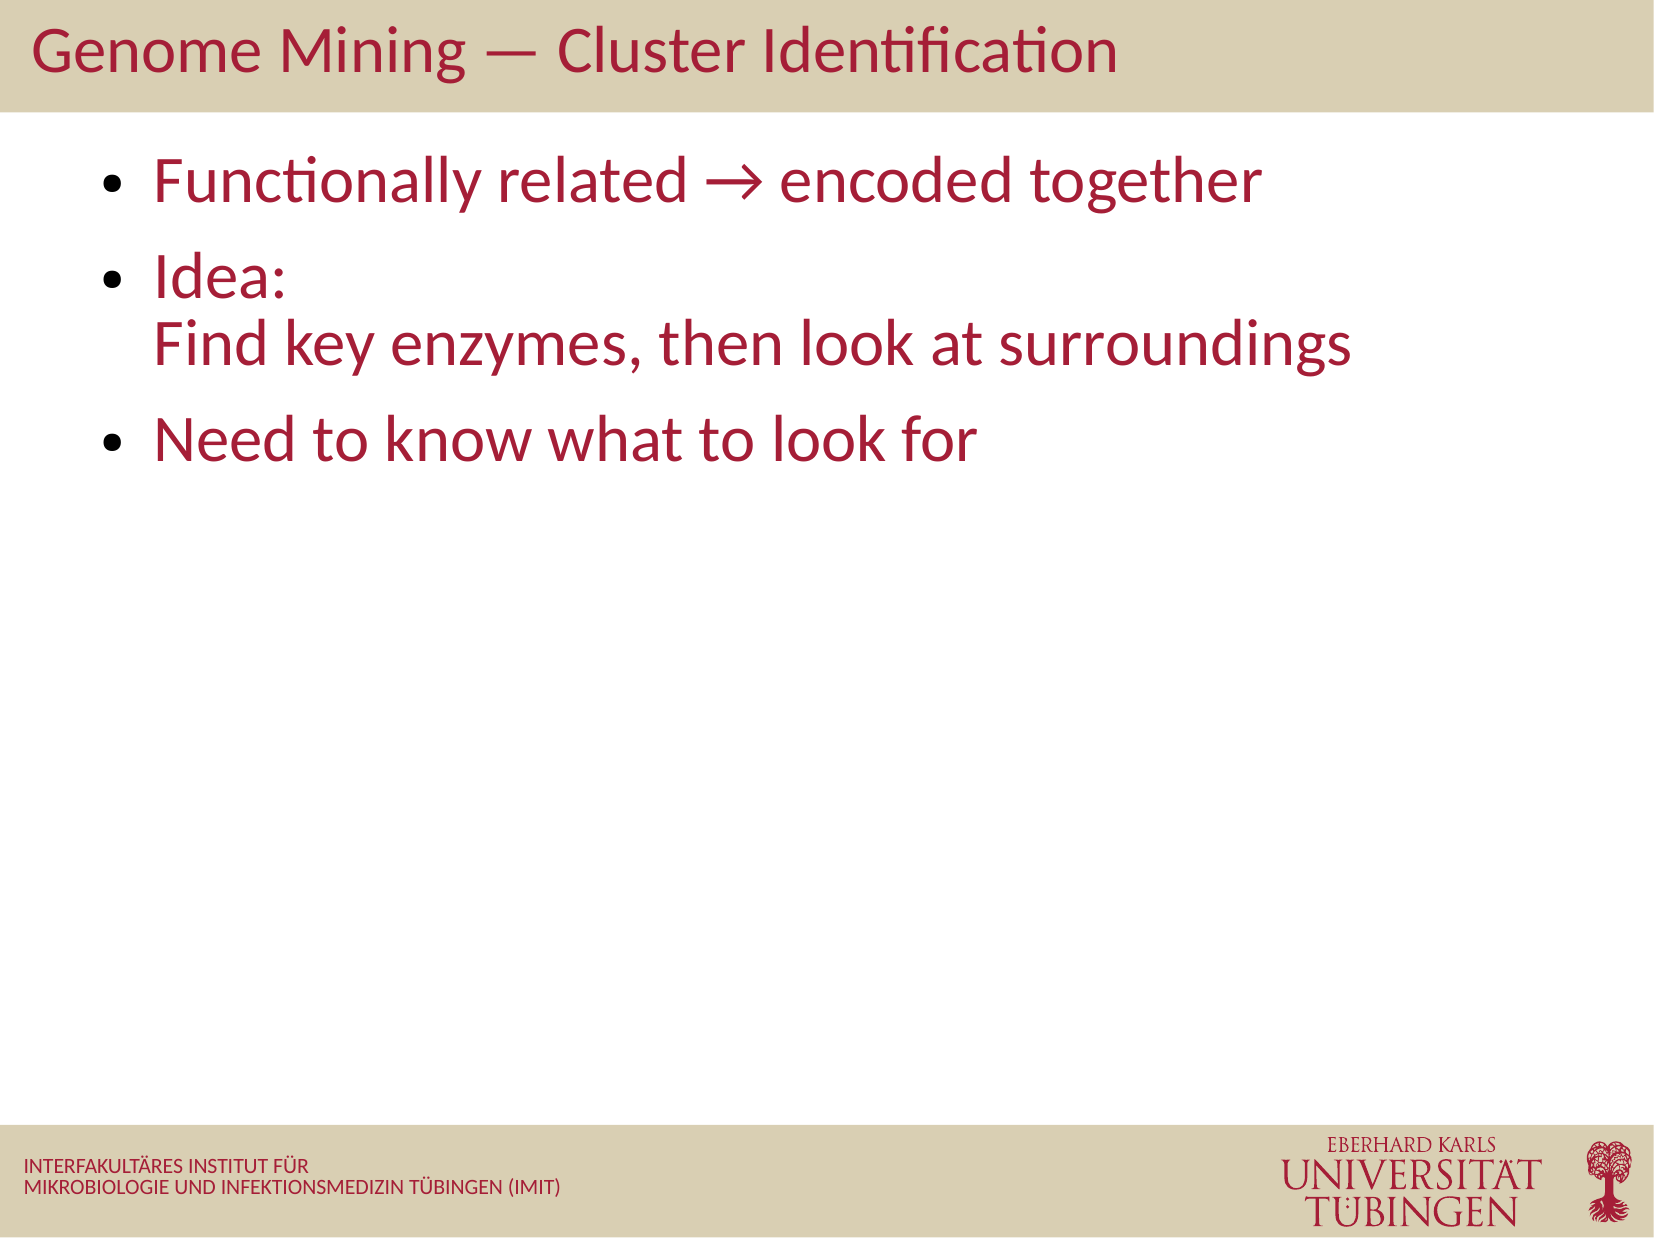

# Genome Mining — Cluster Identification
Functionally related → encoded together
Idea:
Find key enzymes, then look at surroundings
Need to know what to look for